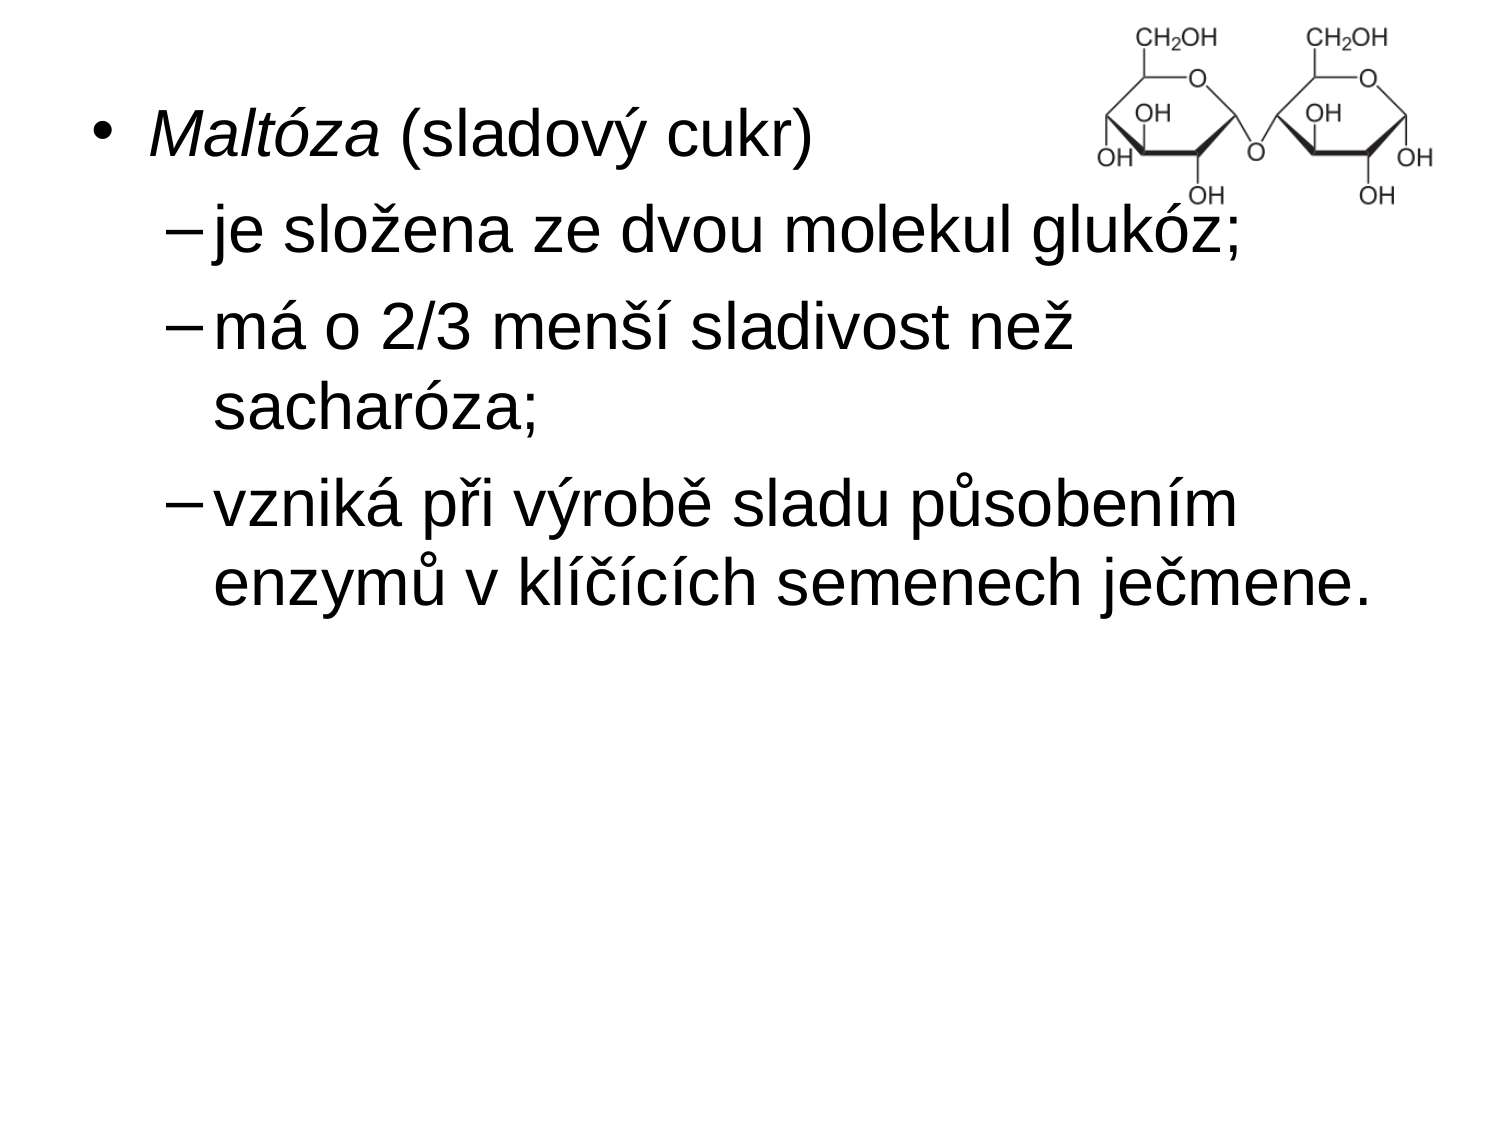

# Maltóza (sladový cukr)
je složena ze dvou molekul glukóz;
má o 2/3 menší sladivost než sacharóza;
vzniká při výrobě sladu působením enzymů v klíčících semenech ječmene.